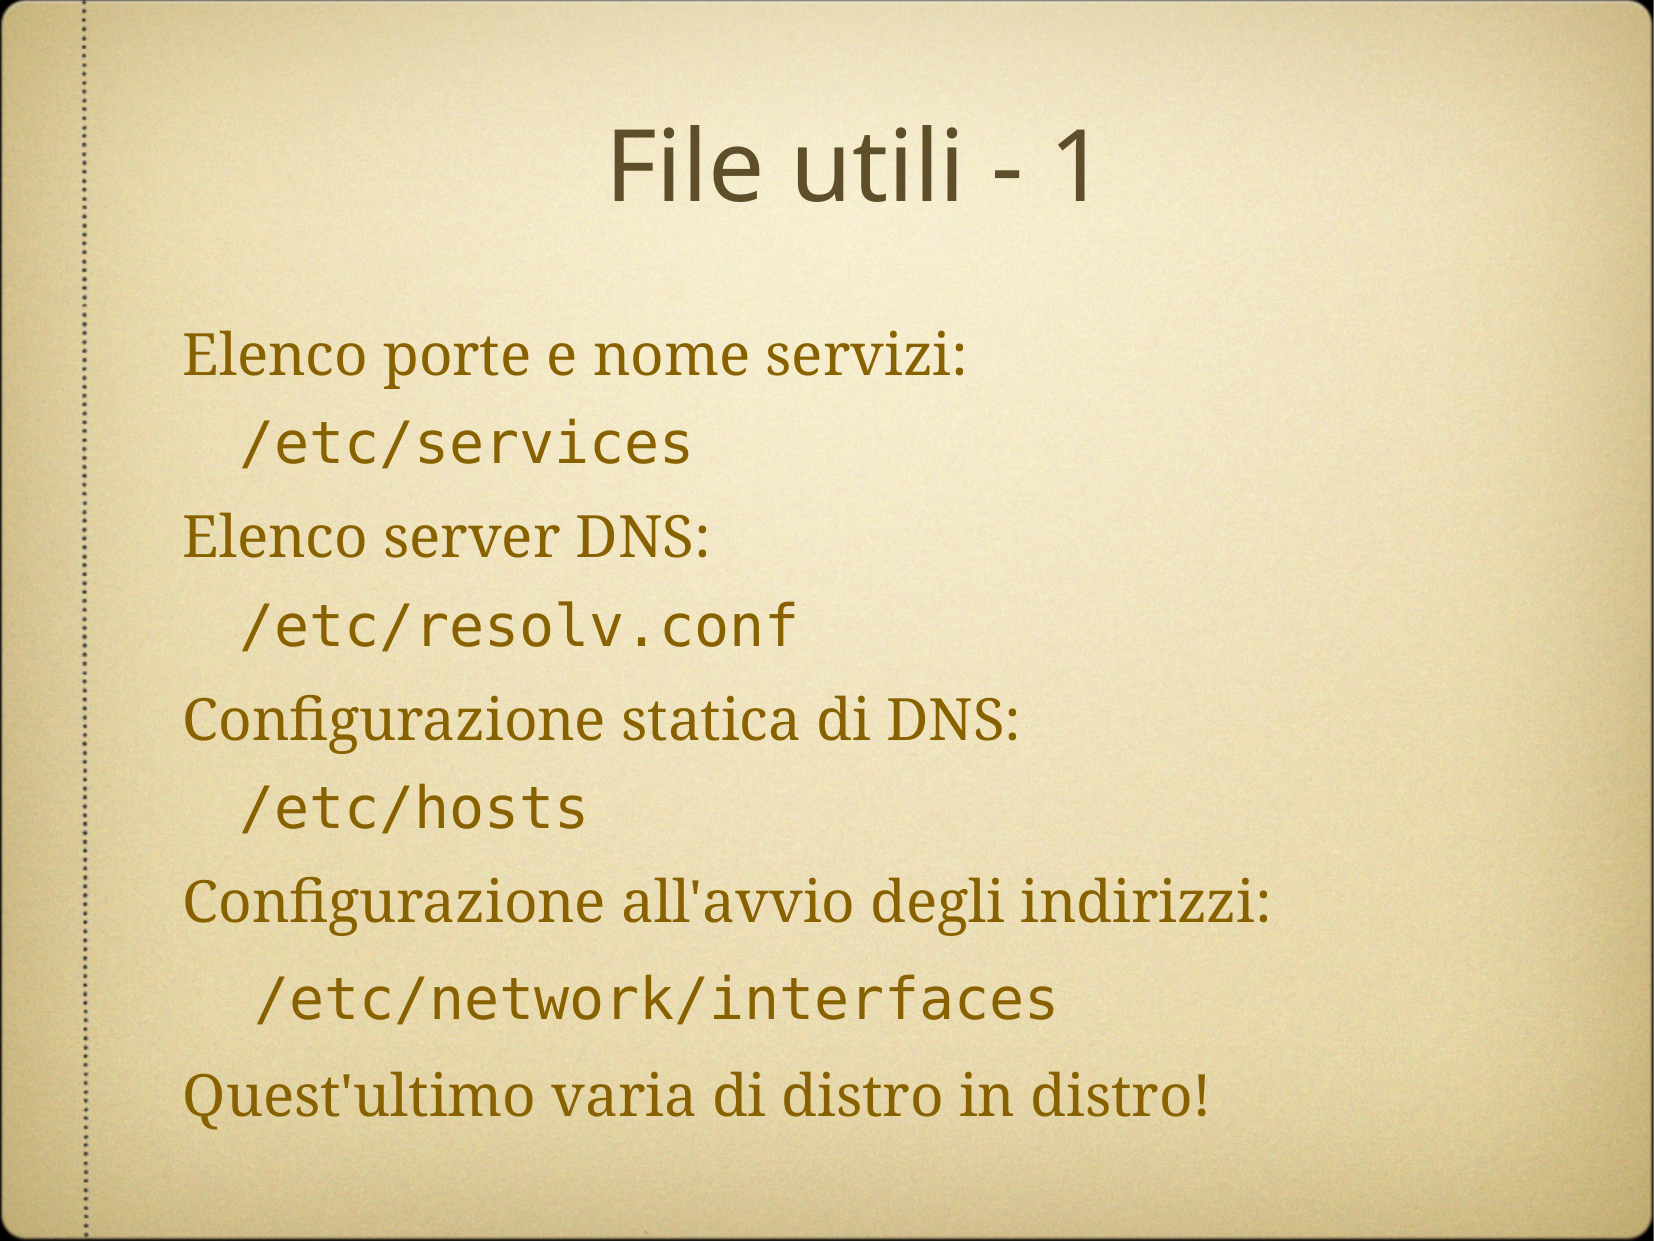

# File utili - 1
Elenco porte e nome servizi:
/etc/services
Elenco server DNS:
/etc/resolv.conf
Configurazione statica di DNS:
/etc/hosts
Configurazione all'avvio degli indirizzi:
 /etc/network/interfaces
Quest'ultimo varia di distro in distro!